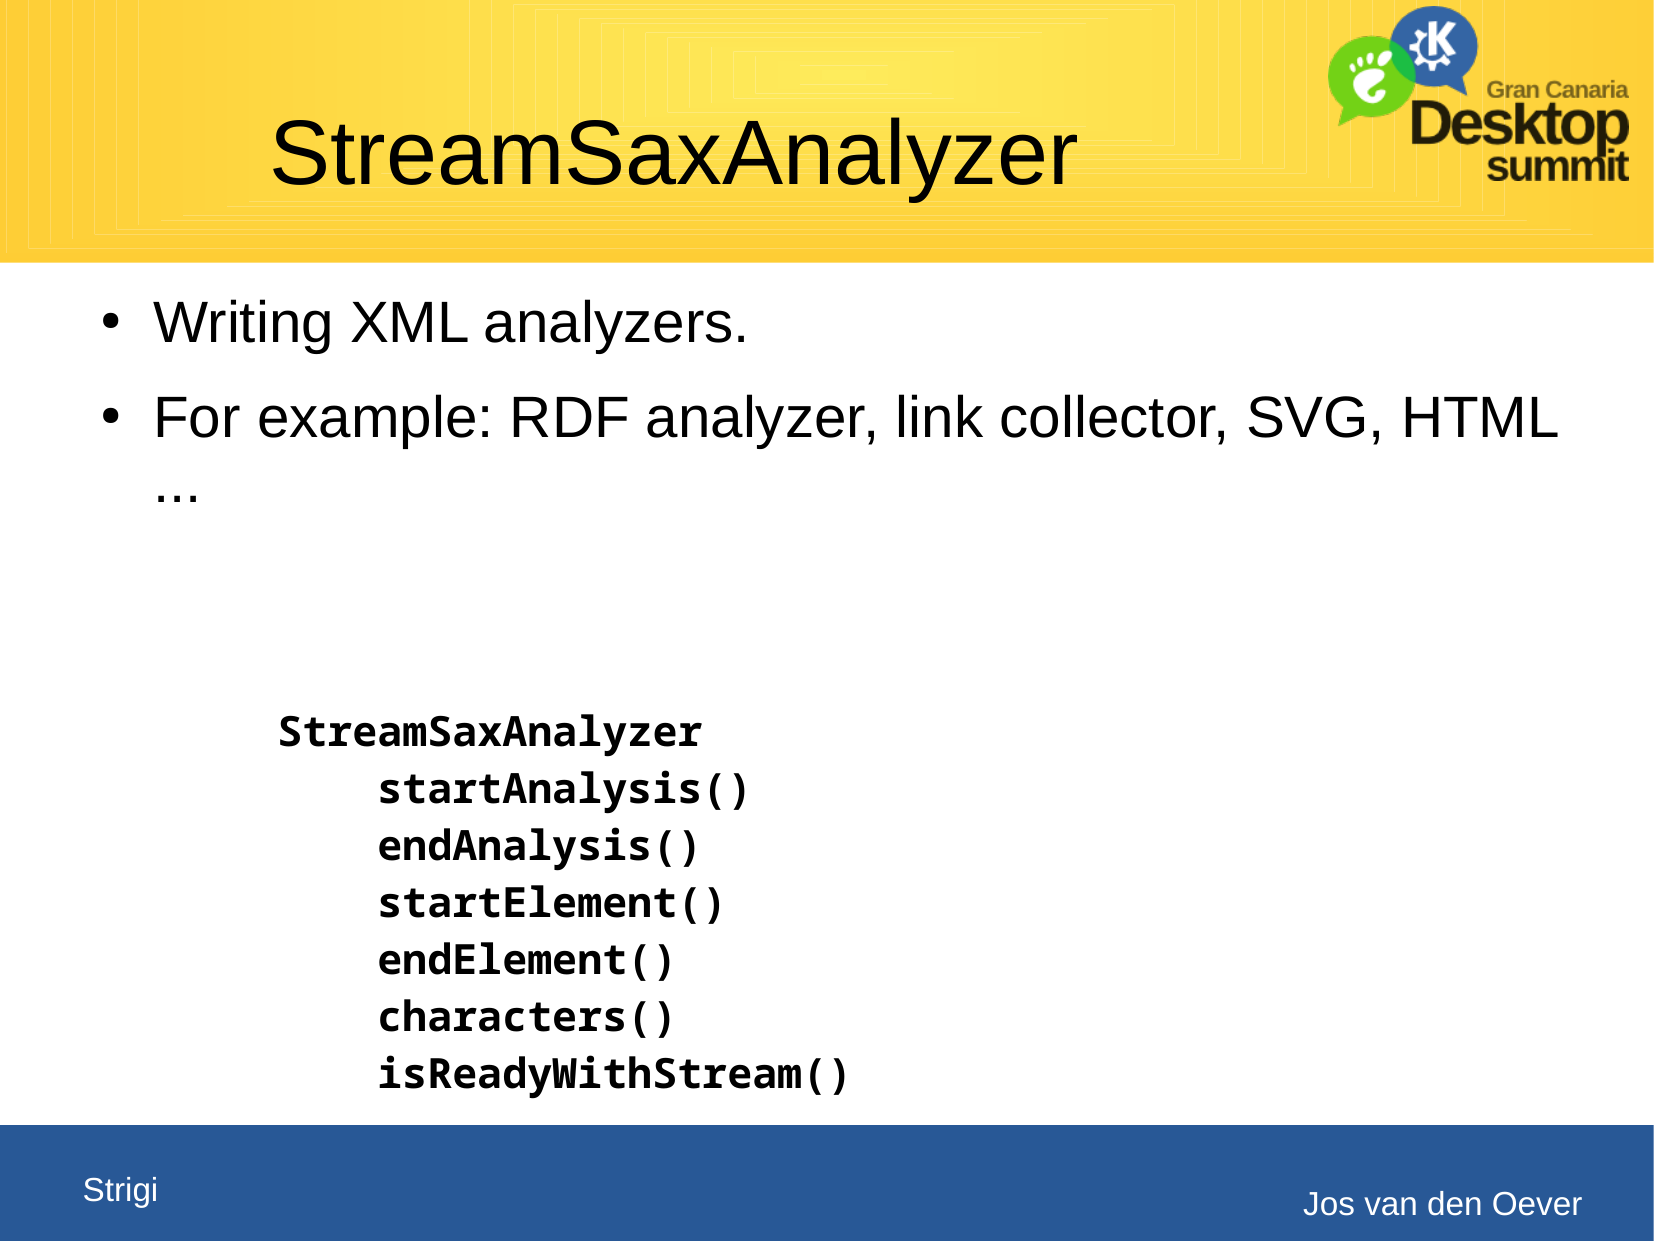

# StreamSaxAnalyzer
Writing XML analyzers.
For example: RDF analyzer, link collector, SVG, HTML ...
StreamSaxAnalyzer
 startAnalysis()
 endAnalysis()
 startElement()
 endElement()
 characters()
 isReadyWithStream()
class StreamSaxAnalyzer {
public:
 virtual void startAnalysis(AnalysisResult*) = 0;
 virtual void endAnalysis(bool complete) = 0;
 virtual void startElement(const char* localname,
 const char* prefix,
 const char* uri, int nb_namespaces,
 const char** namespaces,
 int nb_attributes,int nb_defaulted,
 const char** attributes);
 virtual void endElement(const char* localname,
 const char* prefix,
 const char* uri);
 virtual void characters(const char* data,
 uint32_t length);
 virtual bool isReadyWithStream() = 0;
...
};